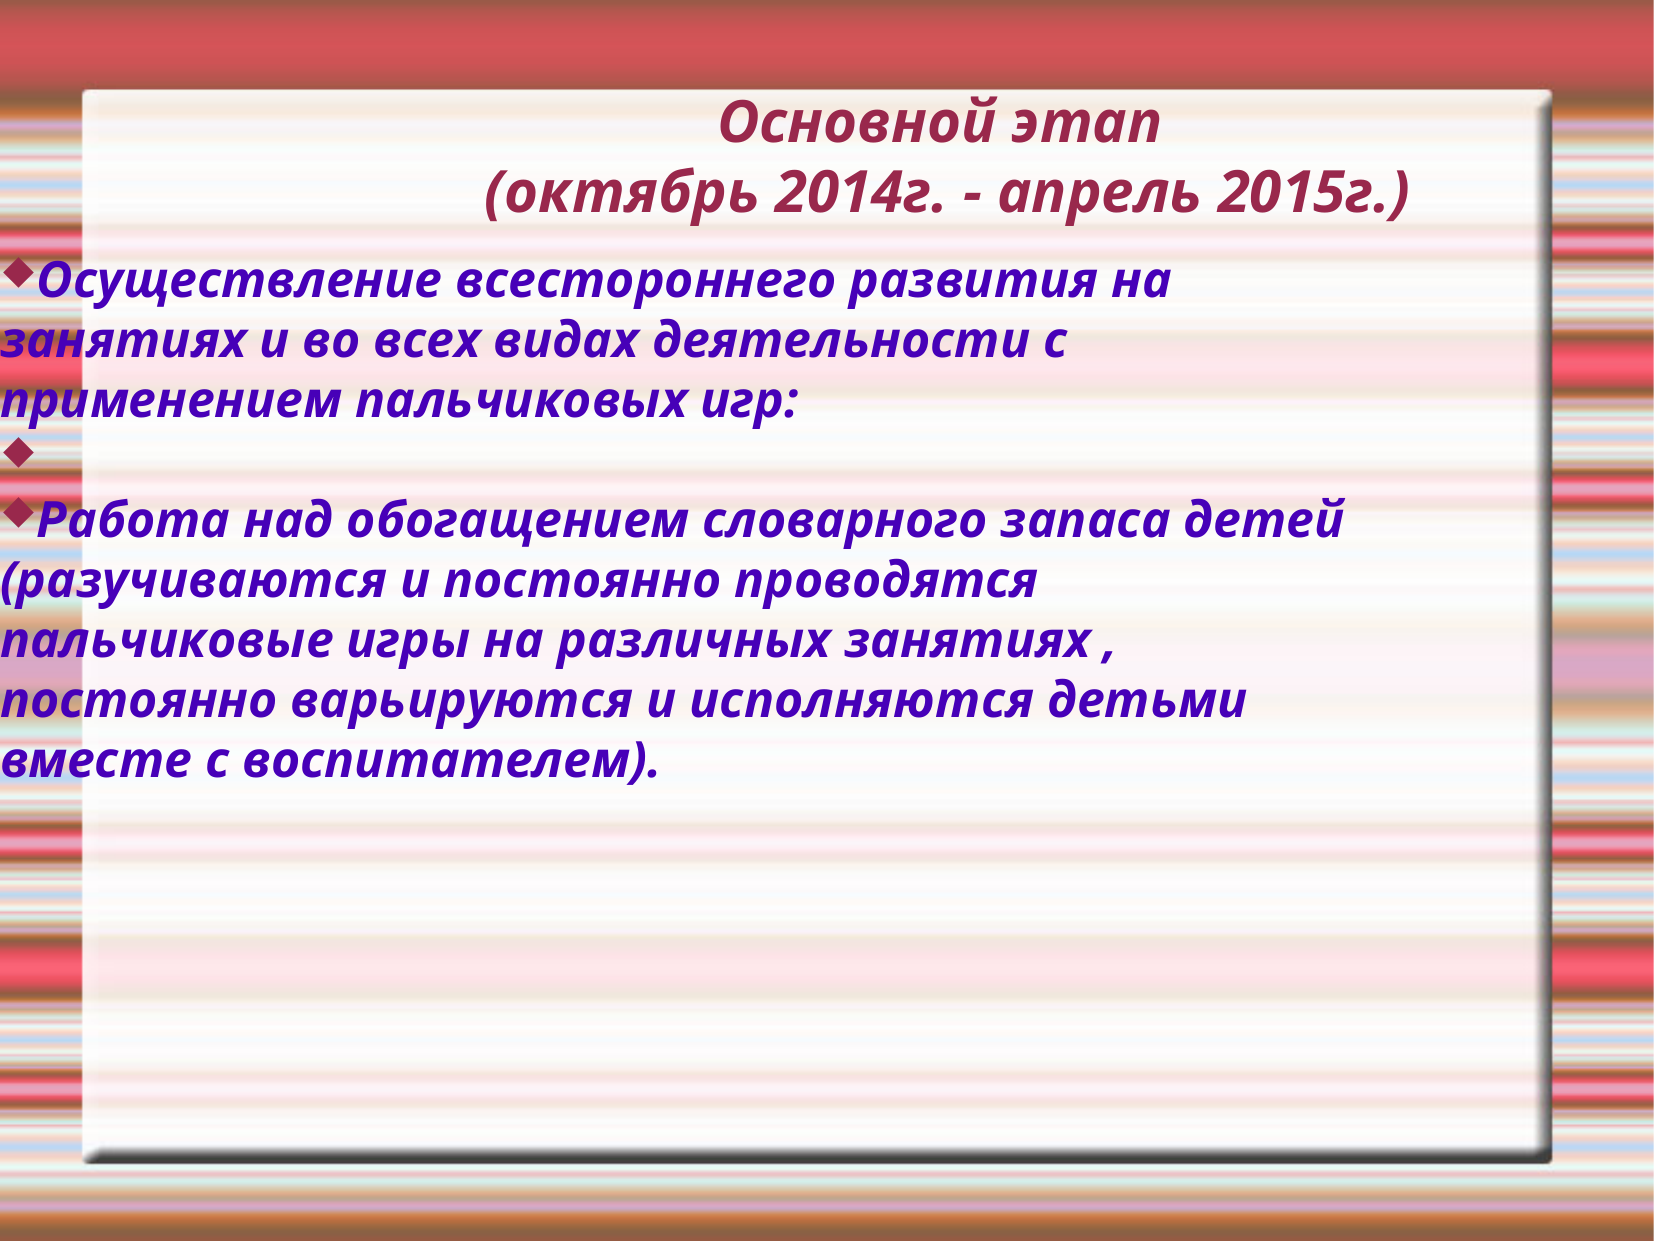

# Основной этап (октябрь 2014г. - апрель 2015г.)
Осуществление всестороннего развития на занятиях и во всех видах деятельности с применением пальчиковых игр:
Работа над обогащением словарного запаса детей (разучиваются и постоянно проводятся пальчиковые игры на различных занятиях , постоянно варьируются и исполняются детьми вместе с воспитателем).